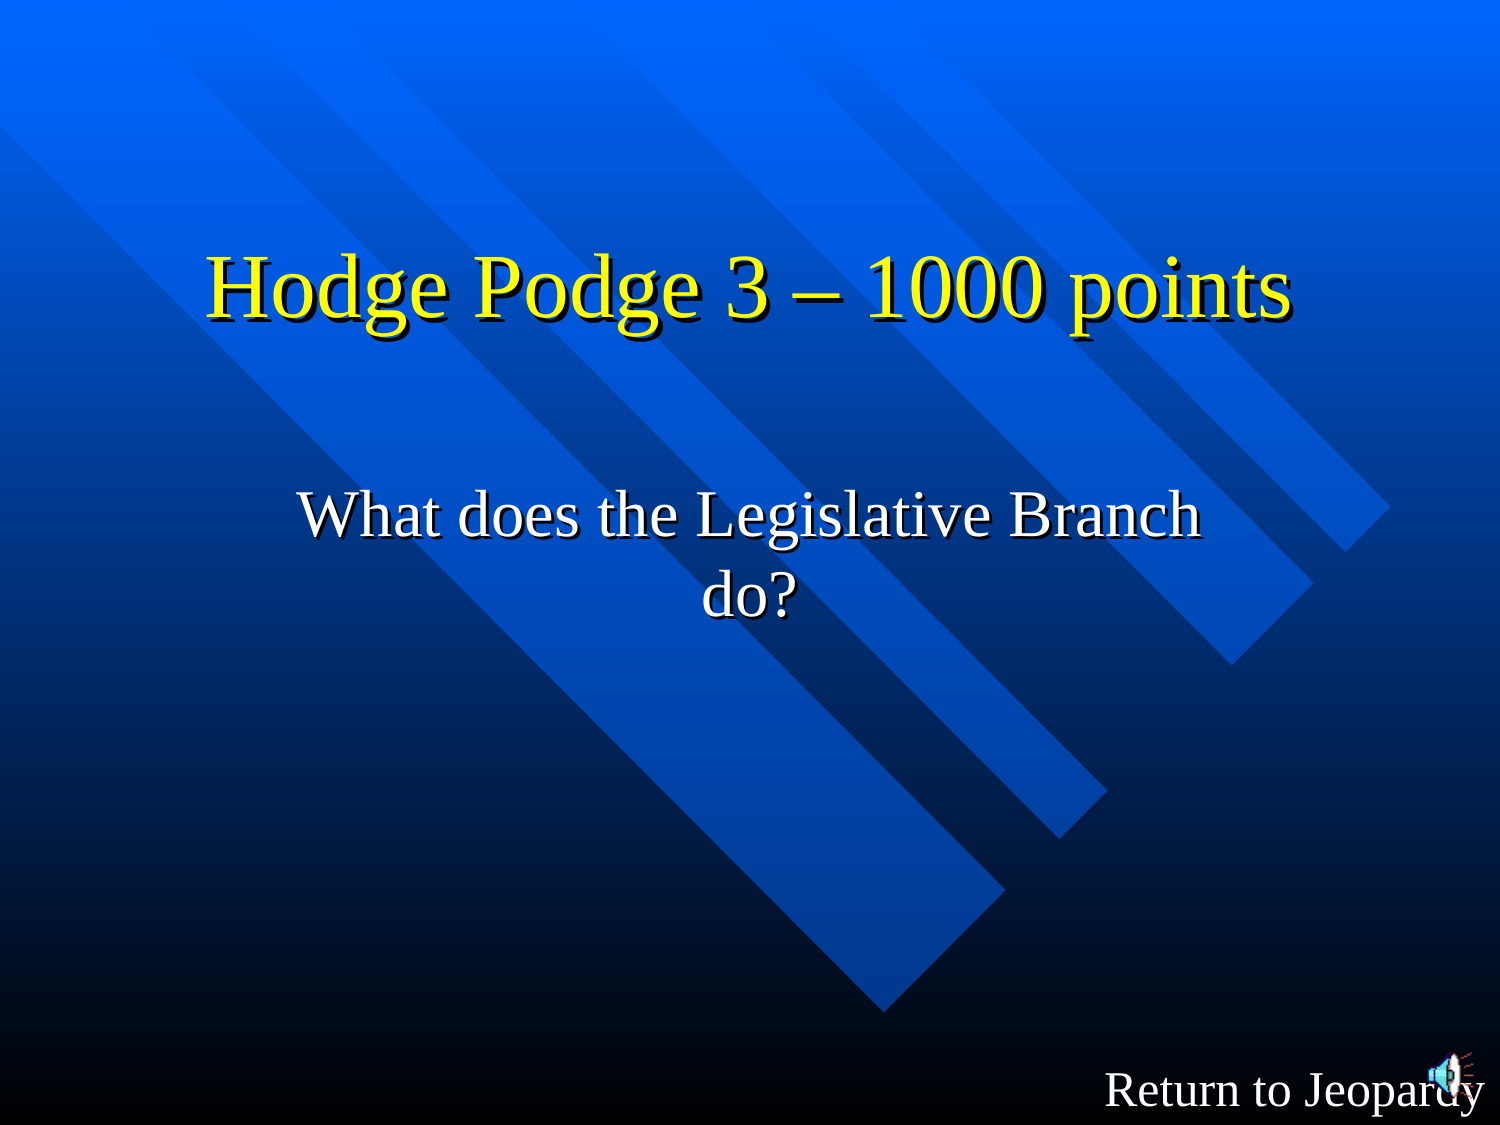

# Hodge Podge 3 – 1000 points
What does the Legislative Branch do?
Return to Jeopardy